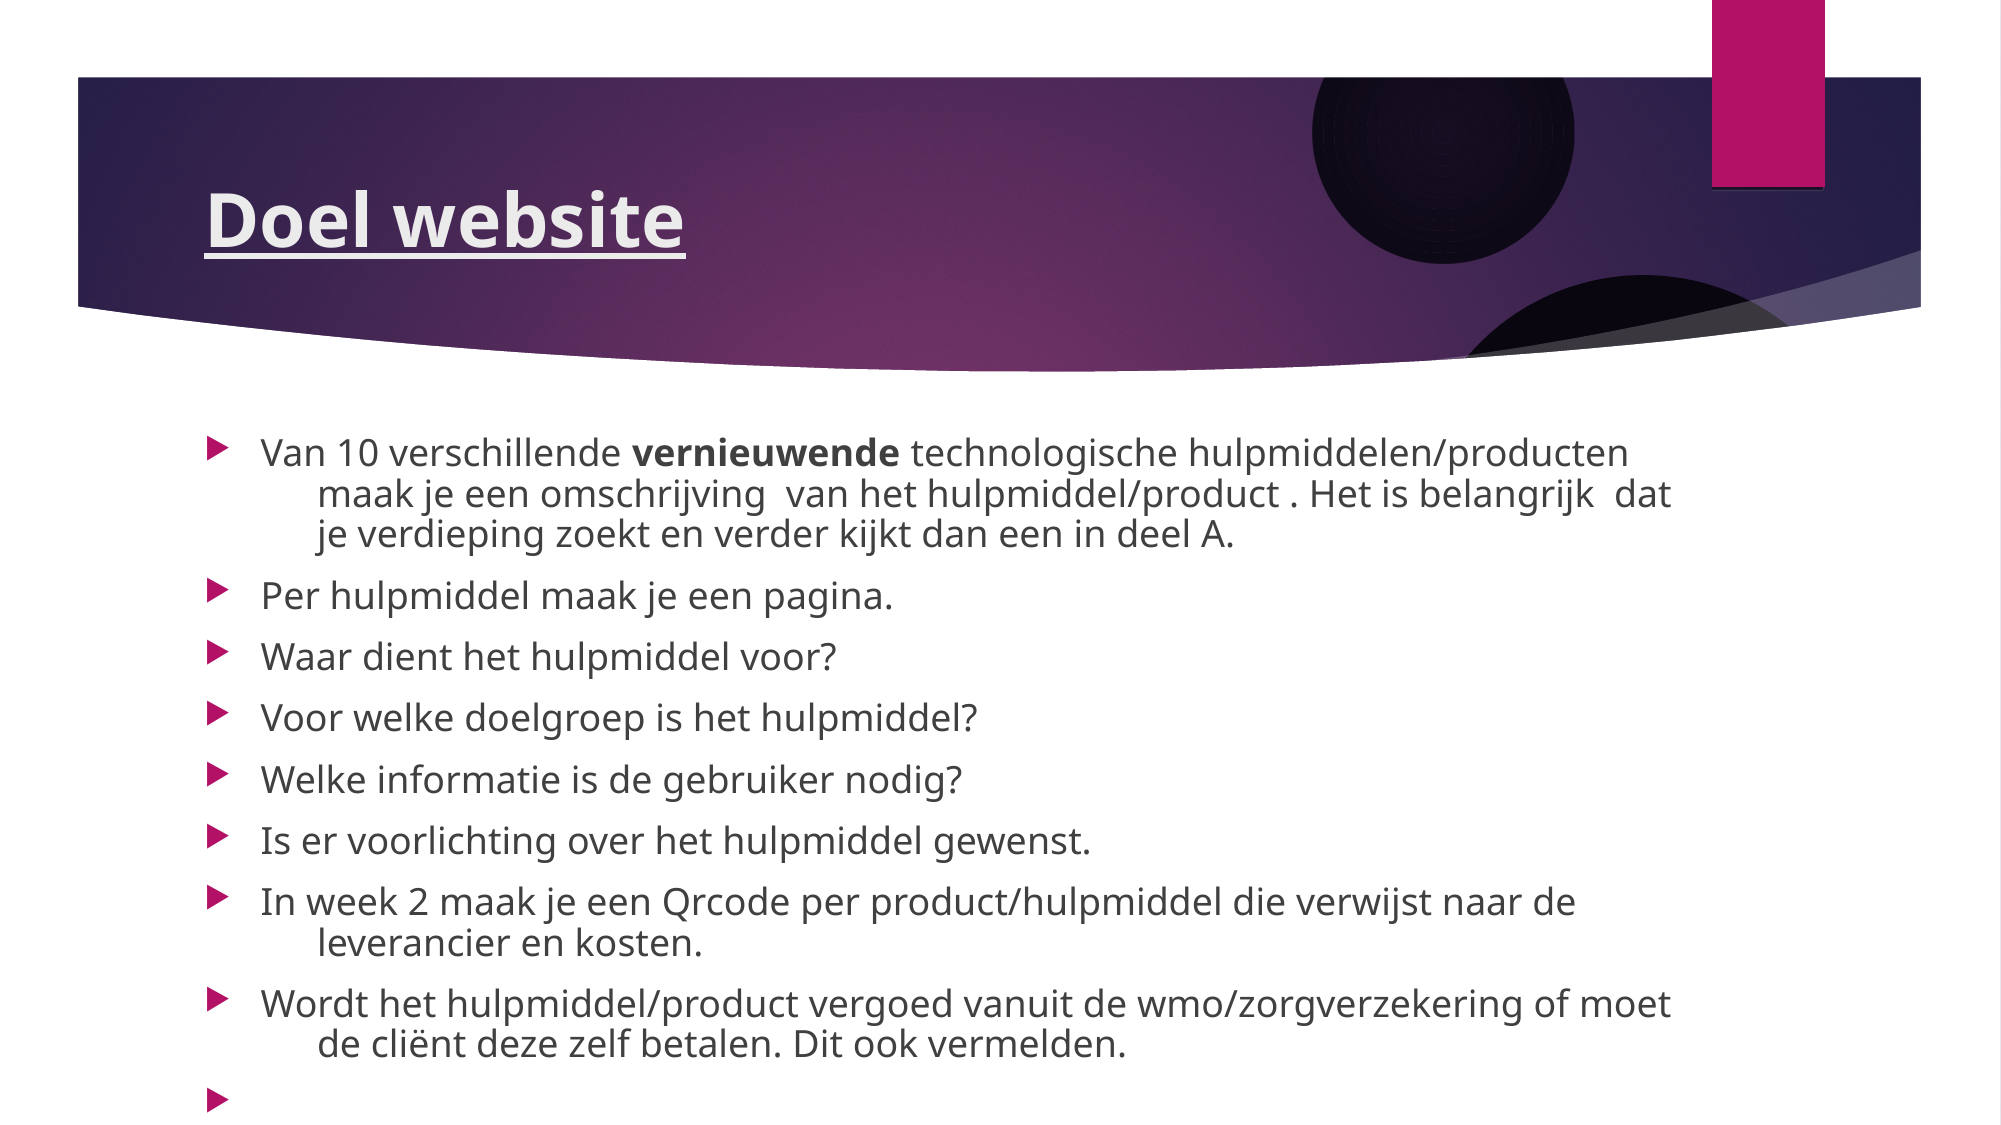

# Doel website
Van 10 verschillende vernieuwende technologische hulpmiddelen/producten maak je een omschrijving van het hulpmiddel/product . Het is belangrijk dat je verdieping zoekt en verder kijkt dan een in deel A.
Per hulpmiddel maak je een pagina.
Waar dient het hulpmiddel voor?
Voor welke doelgroep is het hulpmiddel?
Welke informatie is de gebruiker nodig?
Is er voorlichting over het hulpmiddel gewenst.
In week 2 maak je een Qrcode per product/hulpmiddel die verwijst naar de leverancier en kosten.
Wordt het hulpmiddel/product vergoed vanuit de wmo/zorgverzekering of moet de cliënt deze zelf betalen. Dit ook vermelden.